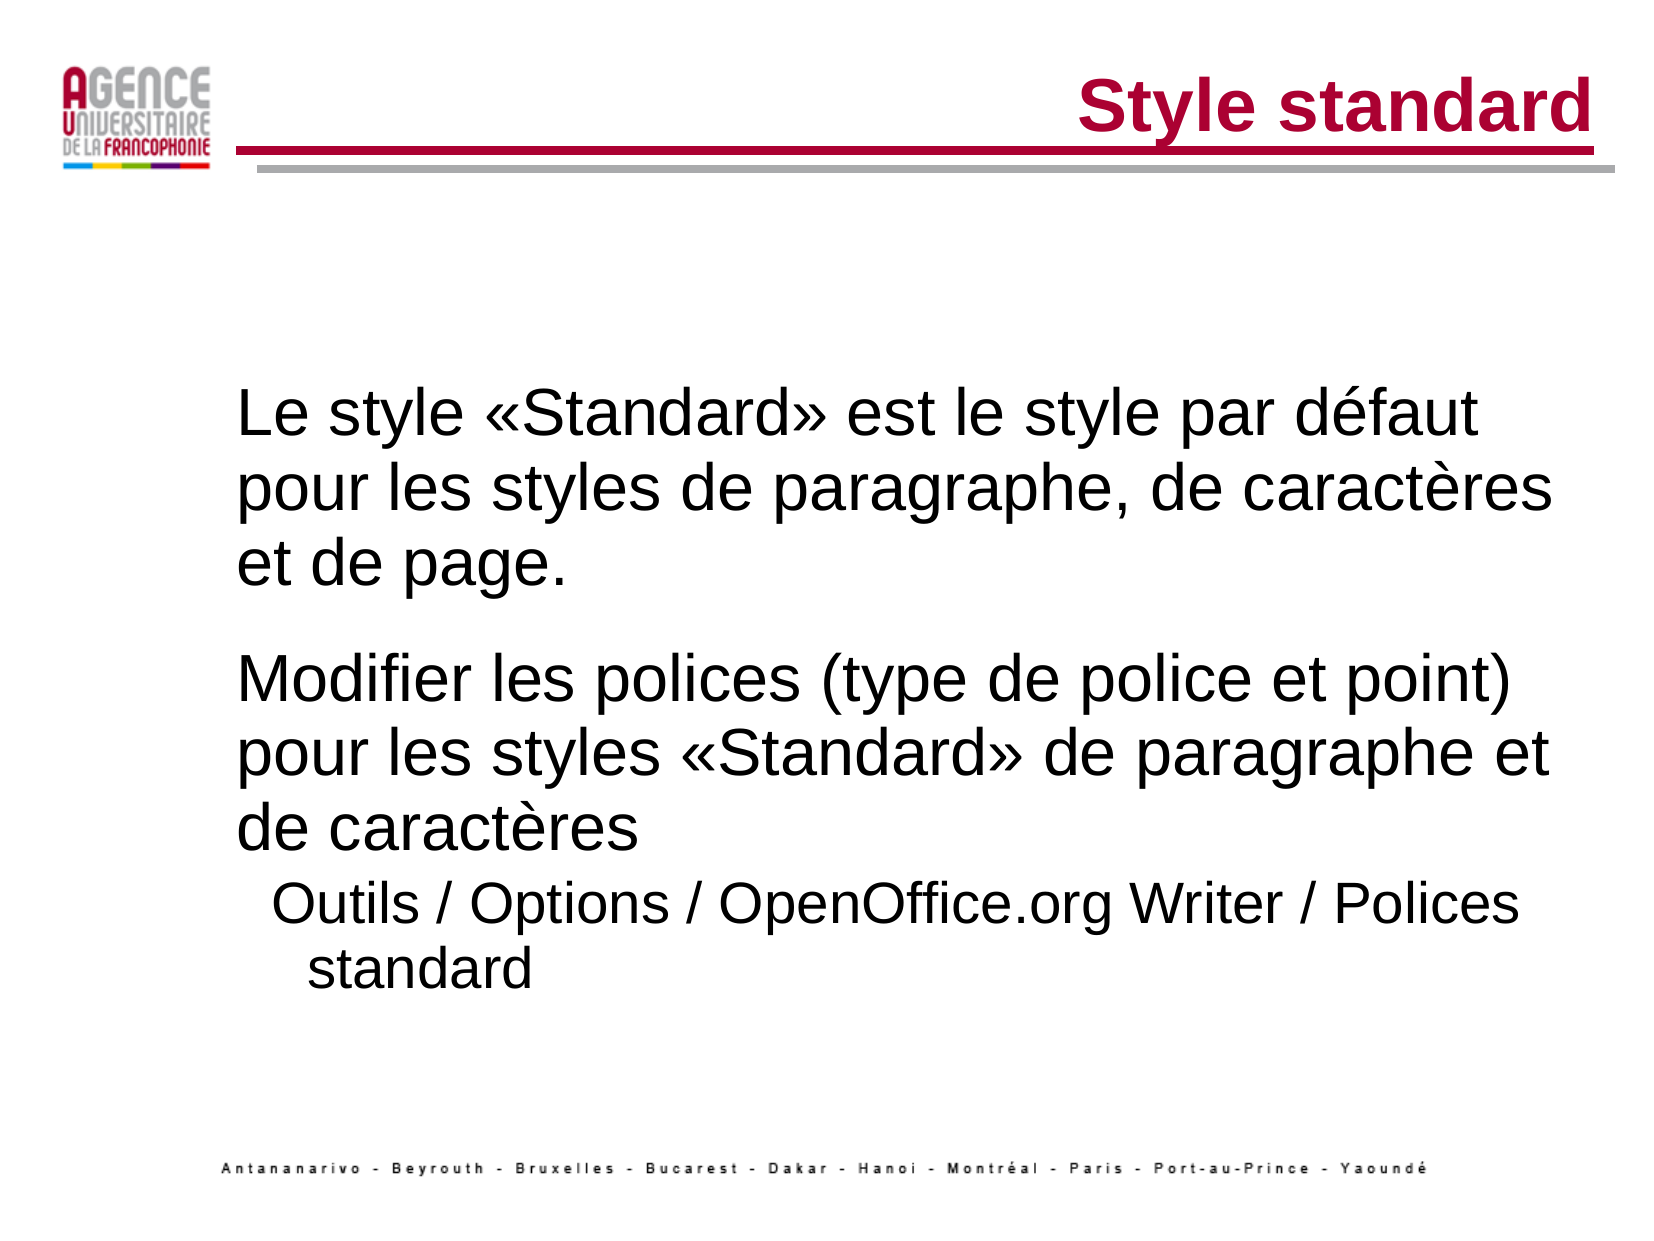

# Style standard
Le style «Standard» est le style par défaut pour les styles de paragraphe, de caractères et de page.
Modifier les polices (type de police et point) pour les styles «Standard» de paragraphe et de caractères
Outils / Options / OpenOffice.org Writer / Polices standard